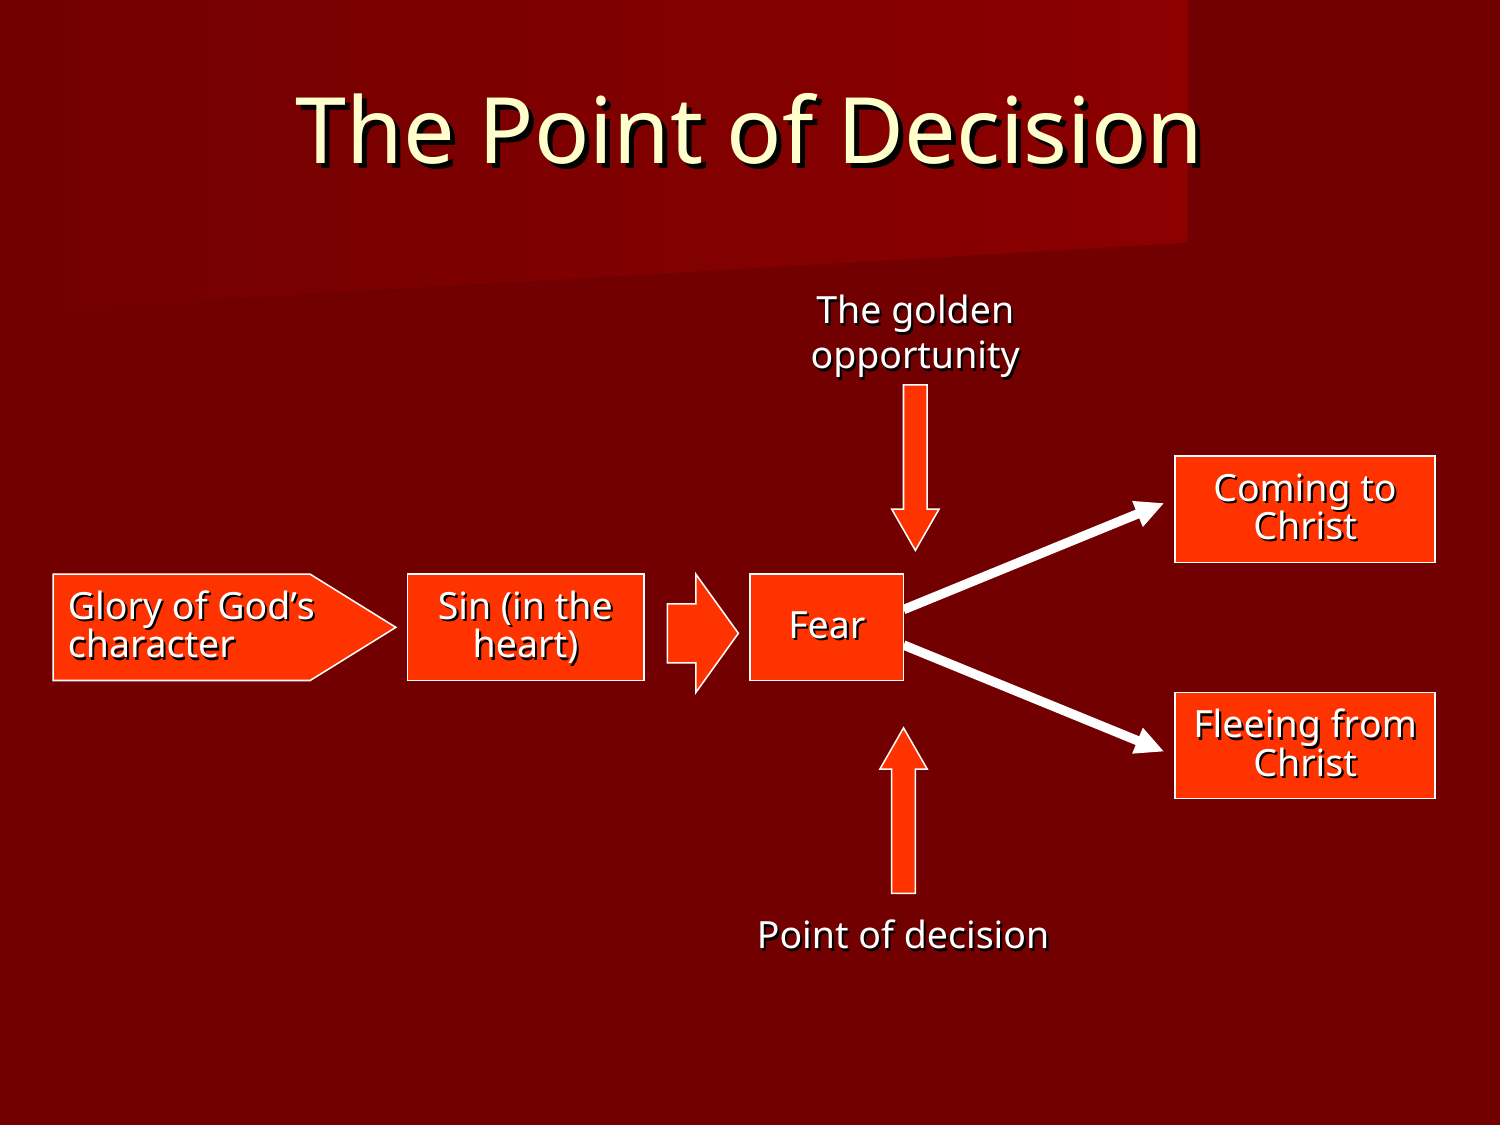

# The Point of Decision
The golden opportunity
Coming to Christ
Glory of God’s character
Sin (in the heart)
Fear
Fleeing from Christ
Point of decision